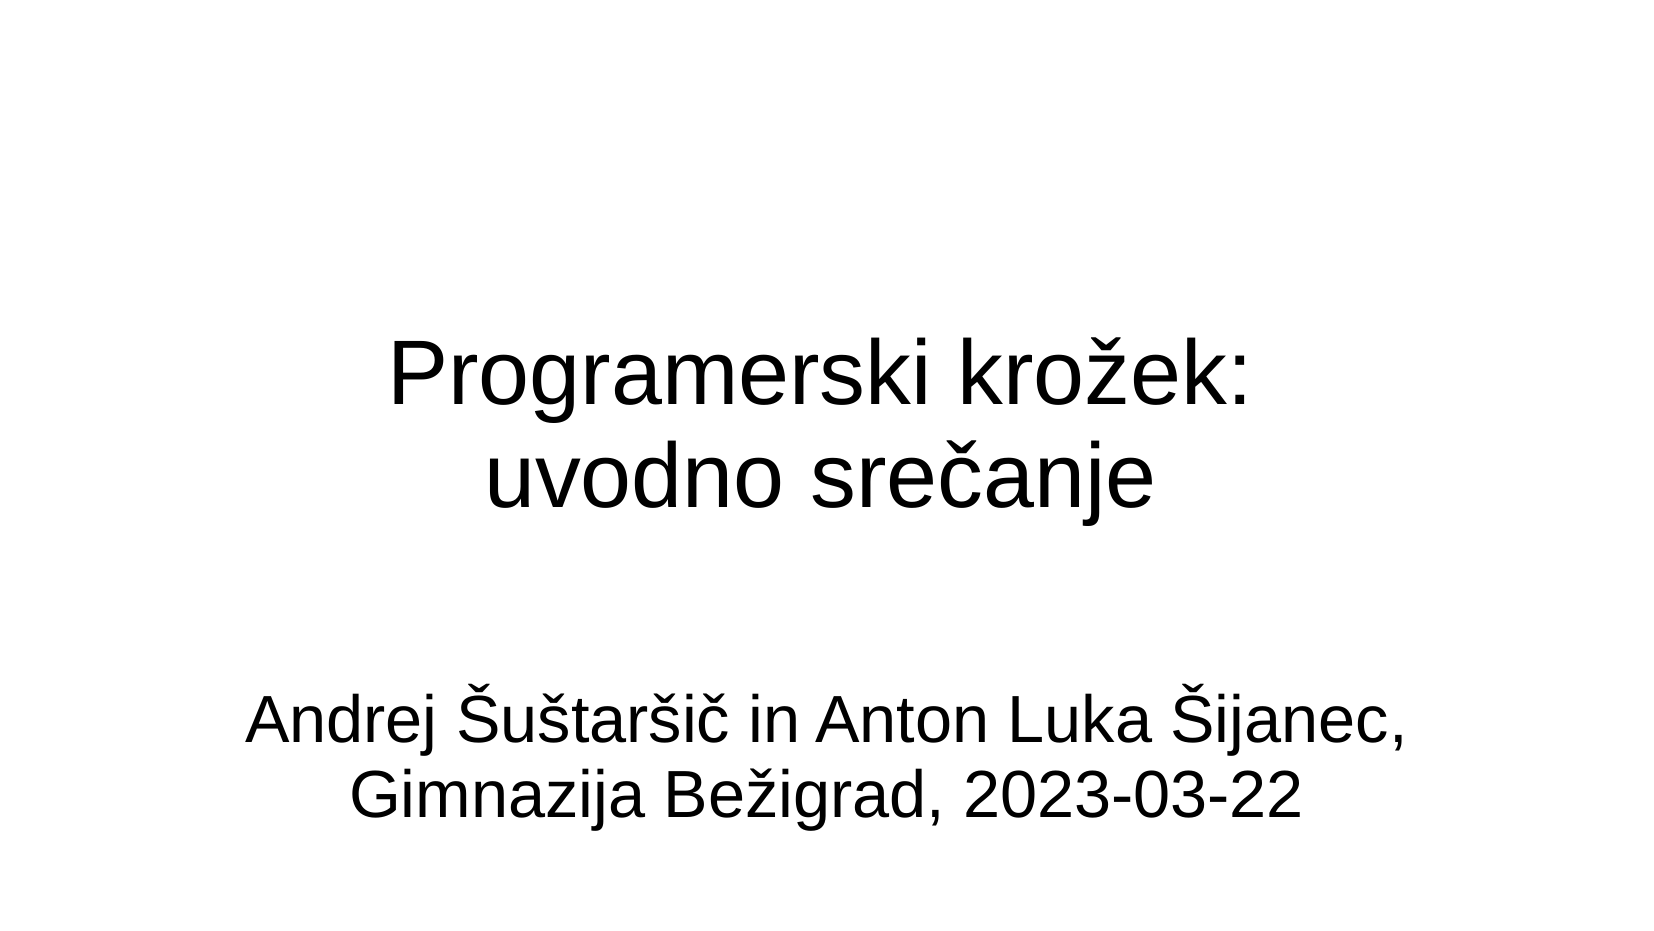

# Programerski krožek: uvodno srečanje
Andrej Šuštaršič in Anton Luka Šijanec,
Gimnazija Bežigrad, 2023-03-22